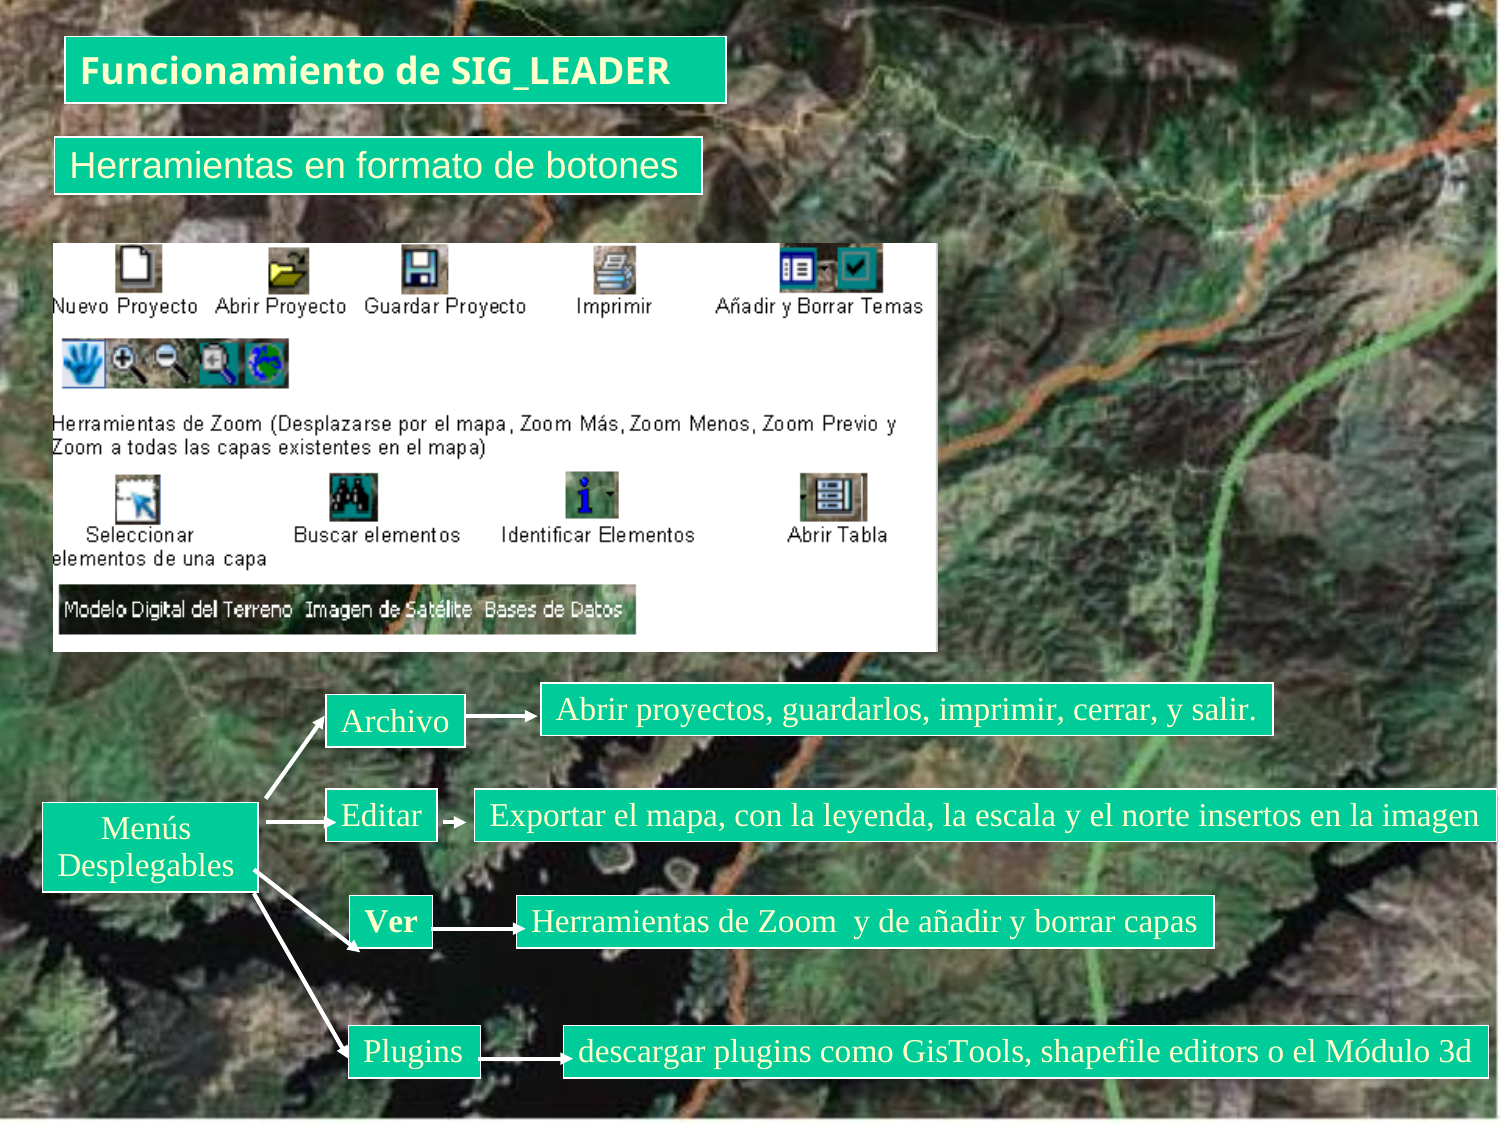

Funcionamiento de SIG_LEADER
Herramientas en formato de botones
Abrir proyectos, guardarlos, imprimir, cerrar, y salir.
Archivo
Editar
Exportar el mapa, con la leyenda, la escala y el norte insertos en la imagen
Menús
Desplegables
Ver
Herramientas de Zoom y de añadir y borrar capas
Plugins
descargar plugins como GisTools, shapefile editors o el Módulo 3d